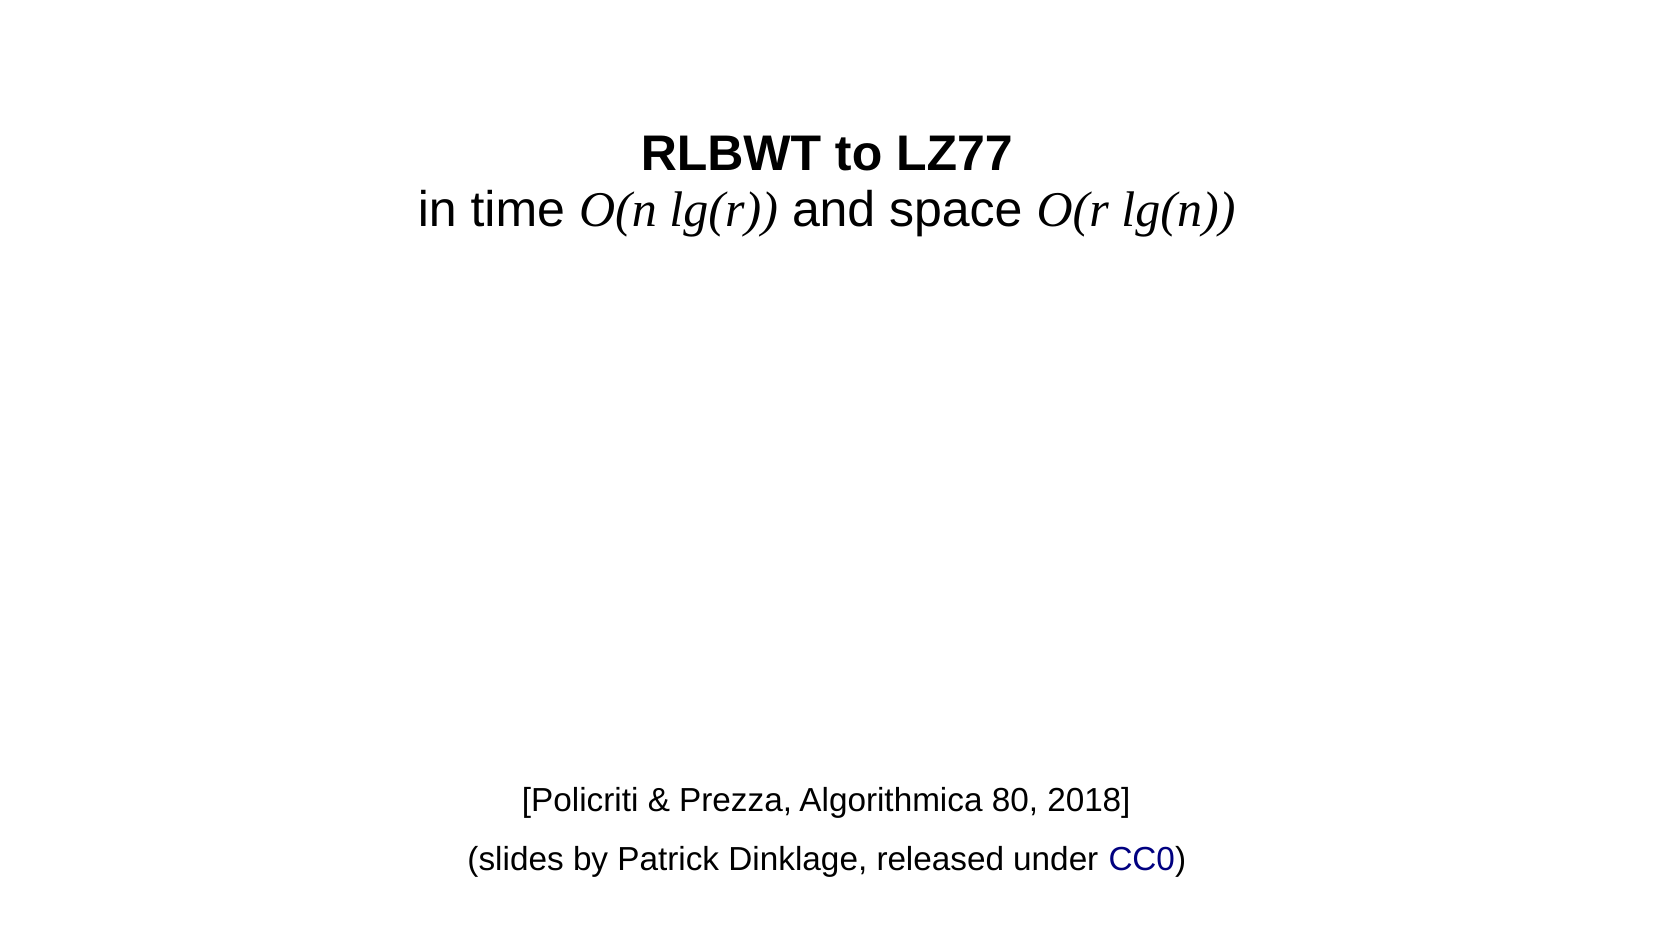

RLBWT to LZ77
in time O(n lg(r)) and space O(r lg(n))
[Policriti & Prezza, Algorithmica 80, 2018]
(slides by Patrick Dinklage, released under CC0)